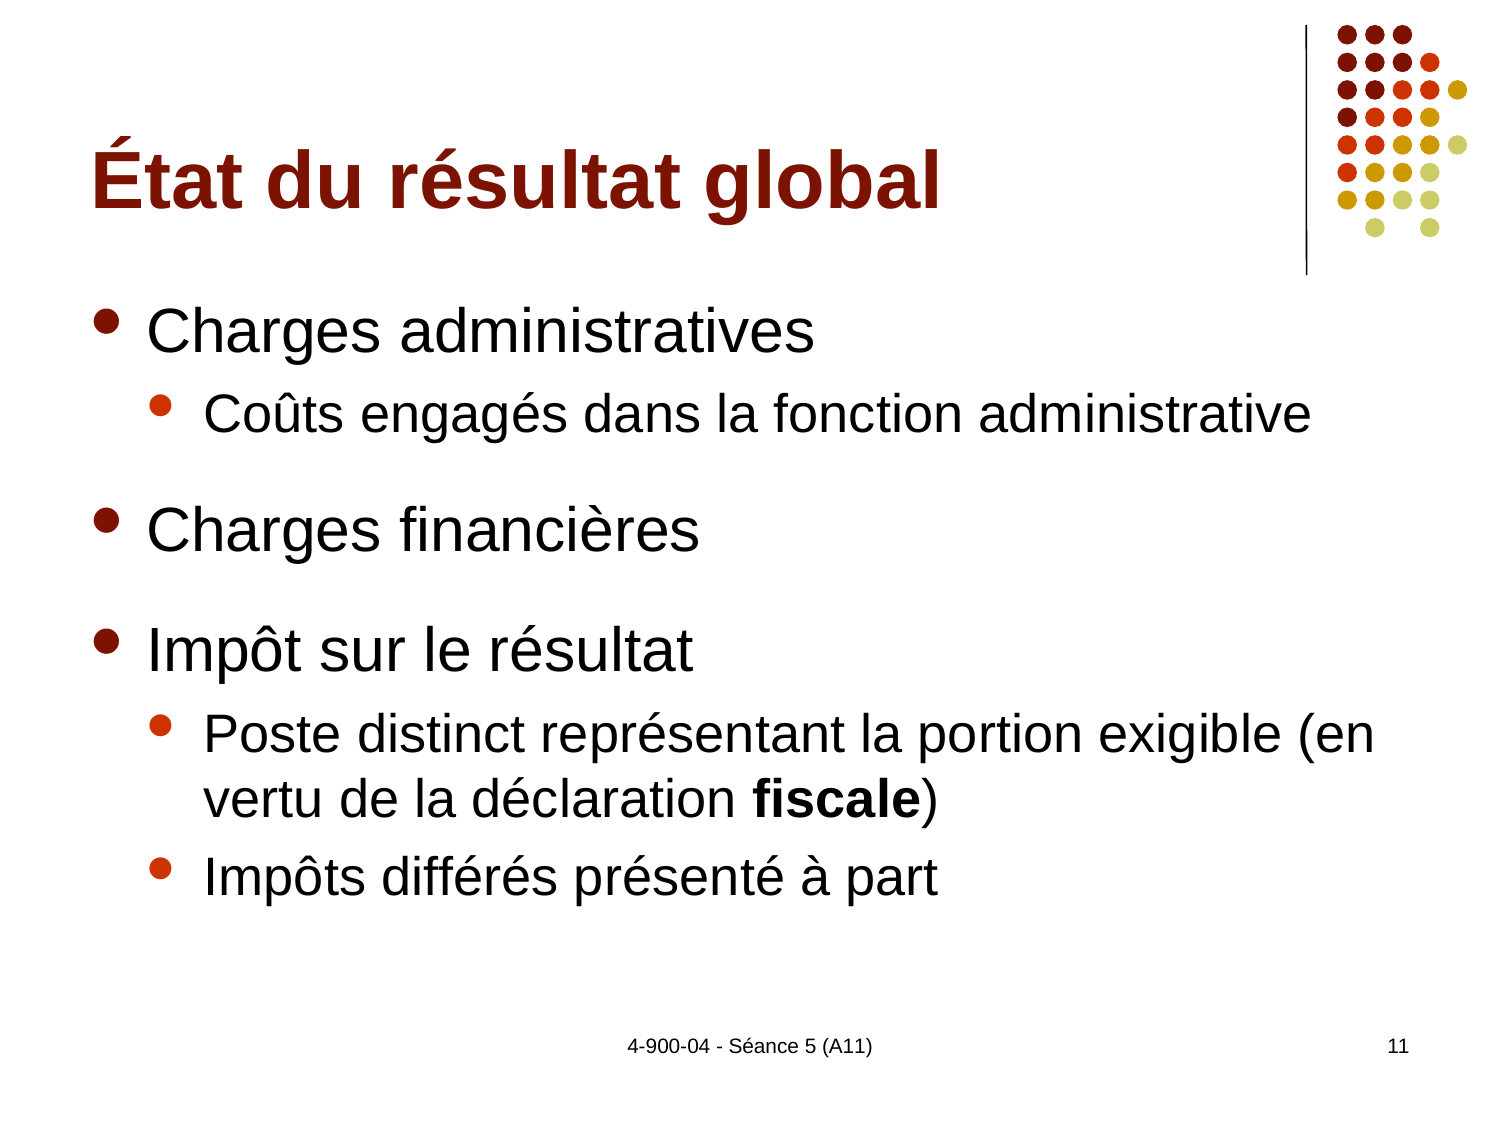

État du résultat global
Charges administratives
Coûts engagés dans la fonction administrative
Charges financières
Impôt sur le résultat
Poste distinct représentant la portion exigible (en vertu de la déclaration fiscale)
Impôts différés présenté à part
4-900-04 - Séance 5 (A11)